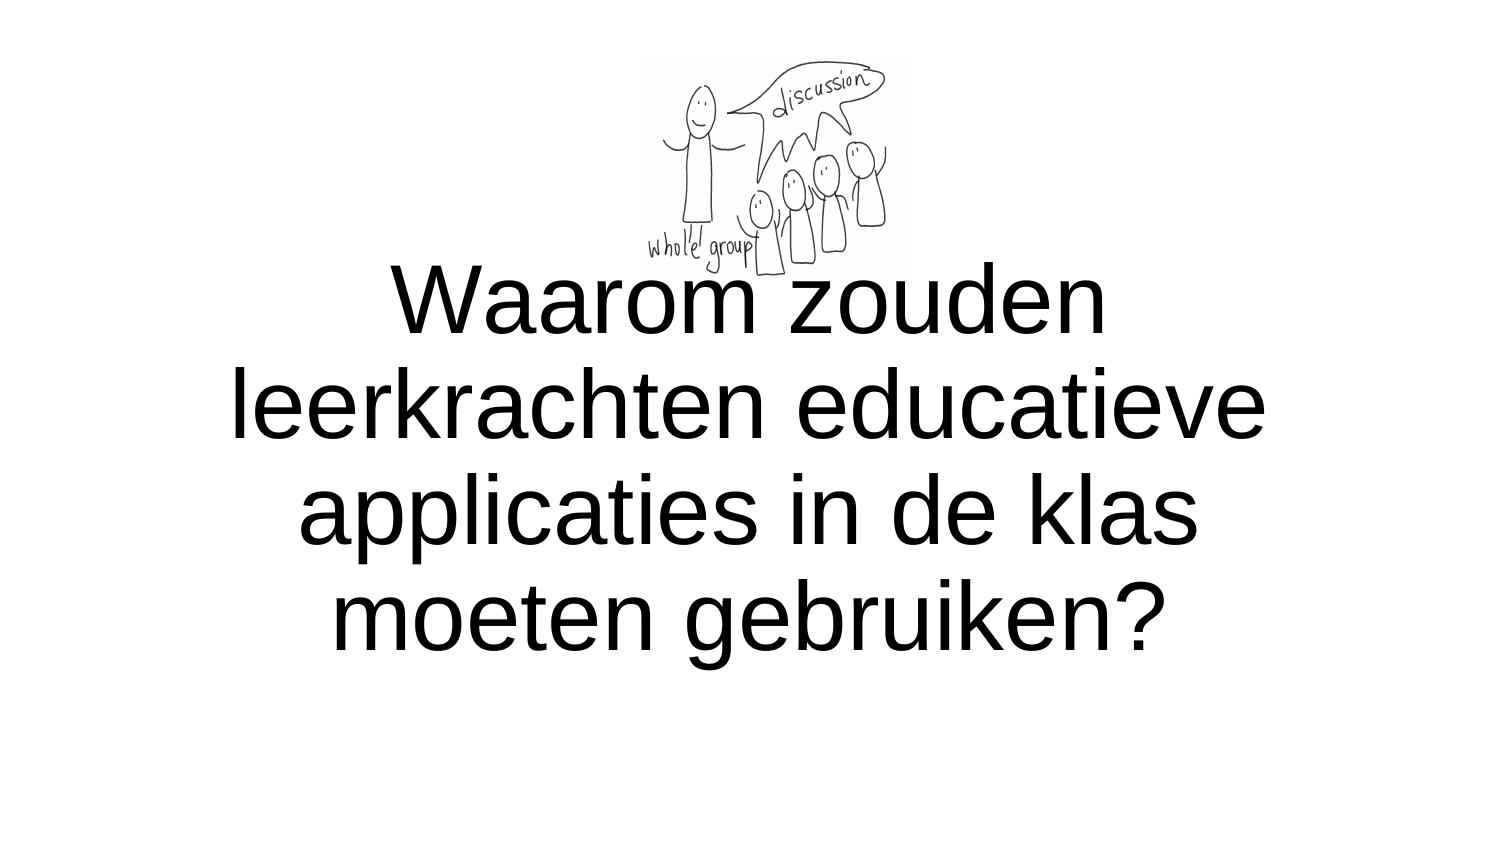

# Waarom zouden leerkrachten educatieve applicaties in de klas moeten gebruiken?